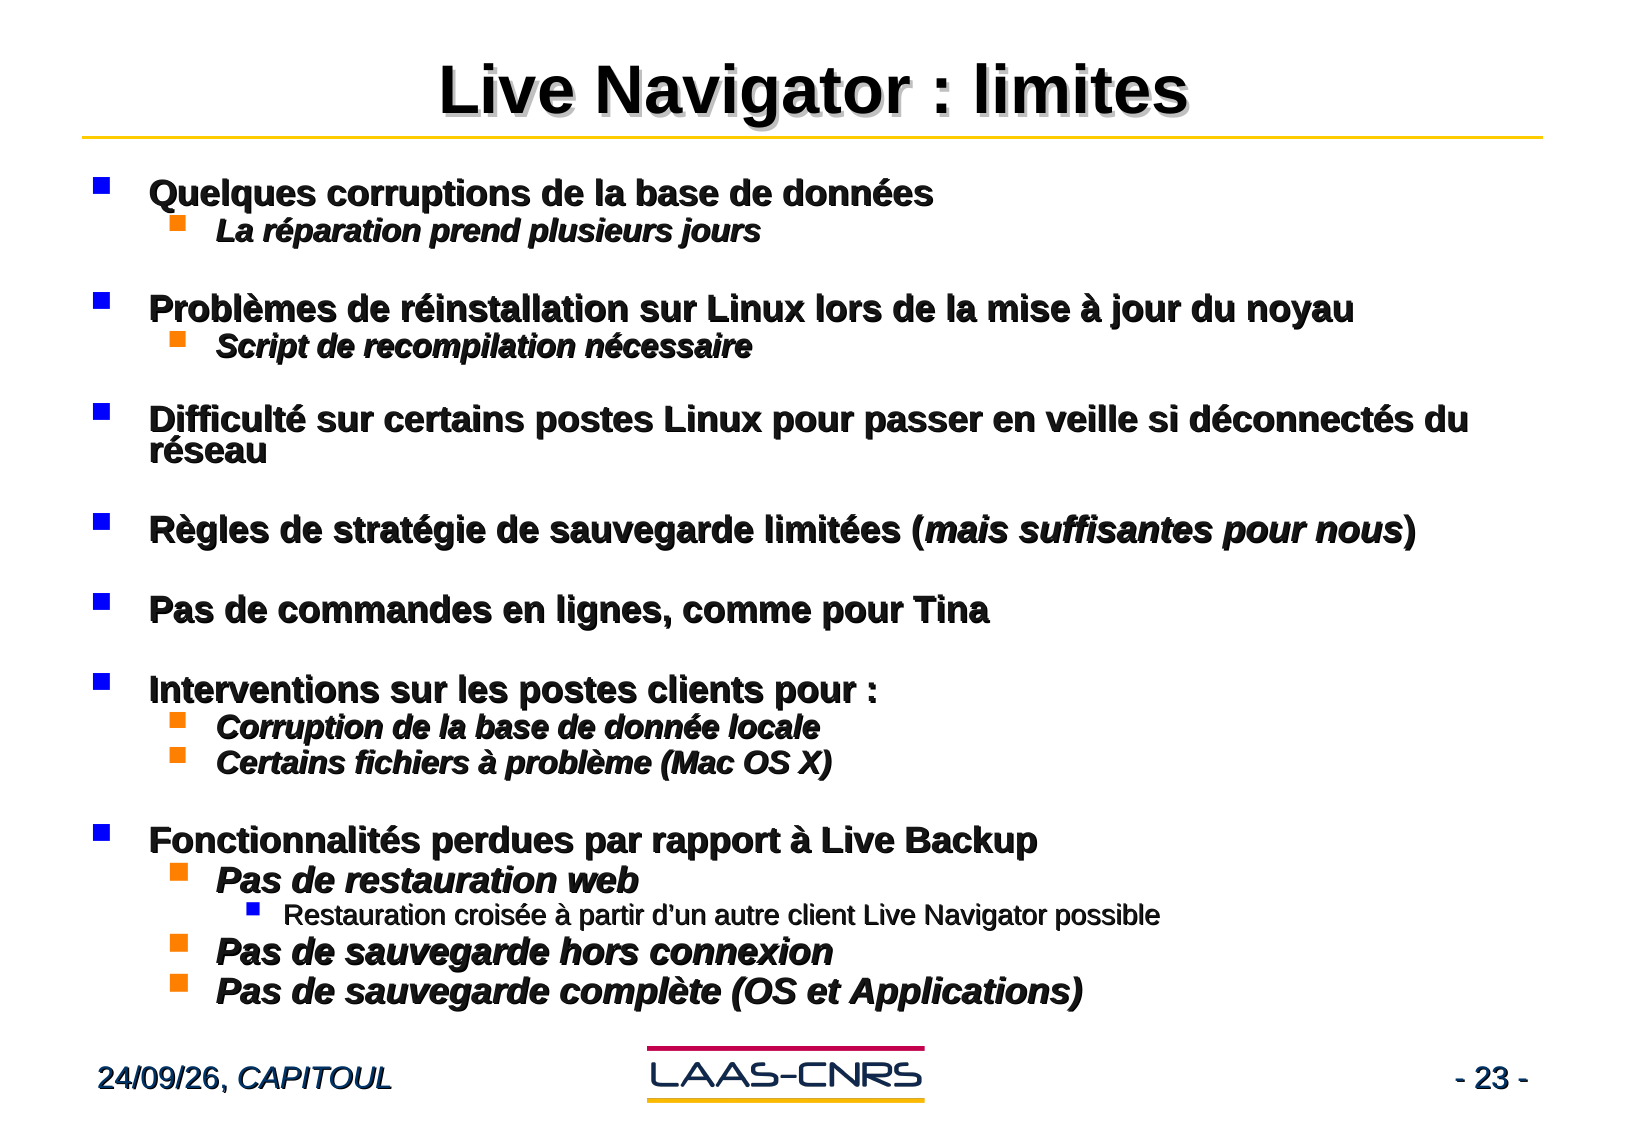

# Live Navigator : limites
Quelques corruptions de la base de données
La réparation prend plusieurs jours
Problèmes de réinstallation sur Linux lors de la mise à jour du noyau
Script de recompilation nécessaire
Difficulté sur certains postes Linux pour passer en veille si déconnectés du réseau
Règles de stratégie de sauvegarde limitées (mais suffisantes pour nous)
Pas de commandes en lignes, comme pour Tina
Interventions sur les postes clients pour :
Corruption de la base de donnée locale
Certains fichiers à problème (Mac OS X)
Fonctionnalités perdues par rapport à Live Backup
Pas de restauration web
Restauration croisée à partir d’un autre client Live Navigator possible
Pas de sauvegarde hors connexion
Pas de sauvegarde complète (OS et Applications)
 , CAPITOUL